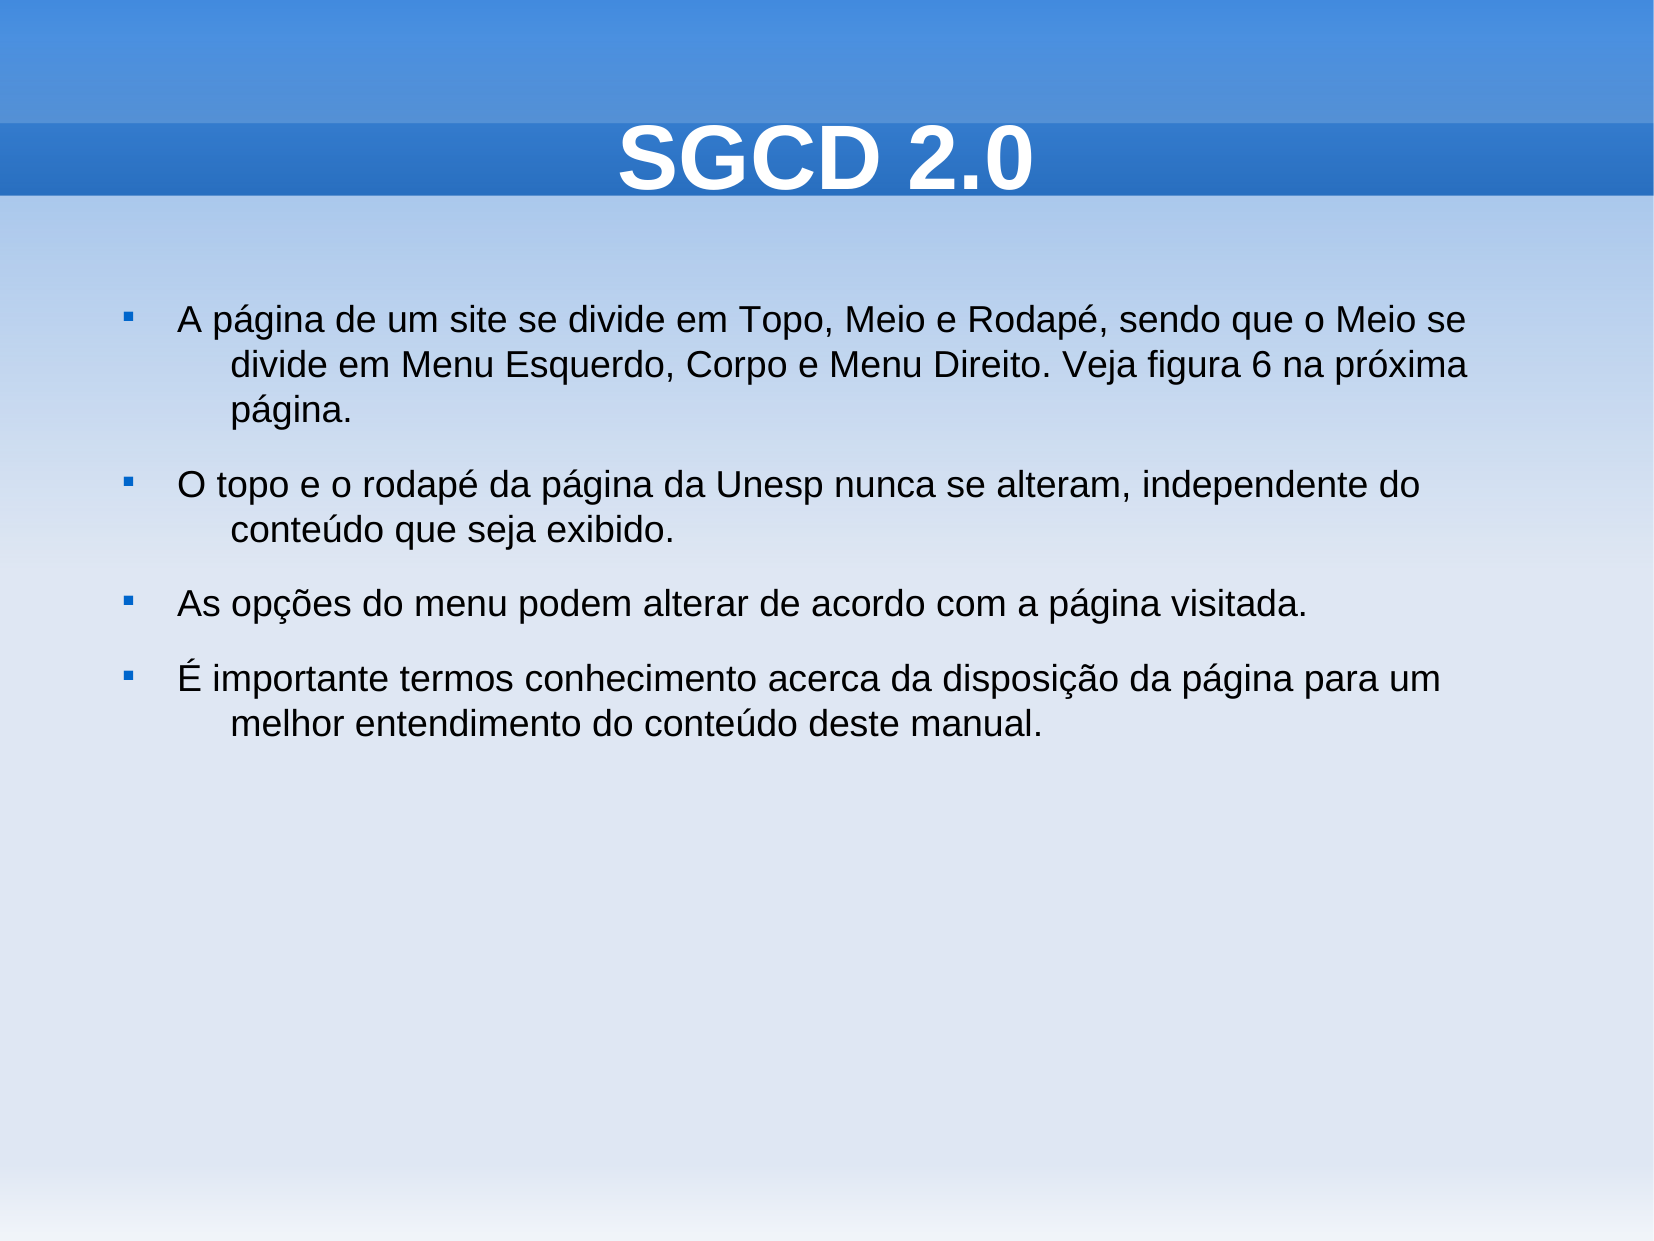

# SGCD 2.0
A página de um site se divide em Topo, Meio e Rodapé, sendo que o Meio se divide em Menu Esquerdo, Corpo e Menu Direito. Veja figura 6 na próxima página.
O topo e o rodapé da página da Unesp nunca se alteram, independente do conteúdo que seja exibido.
As opções do menu podem alterar de acordo com a página visitada.
É importante termos conhecimento acerca da disposição da página para um melhor entendimento do conteúdo deste manual.